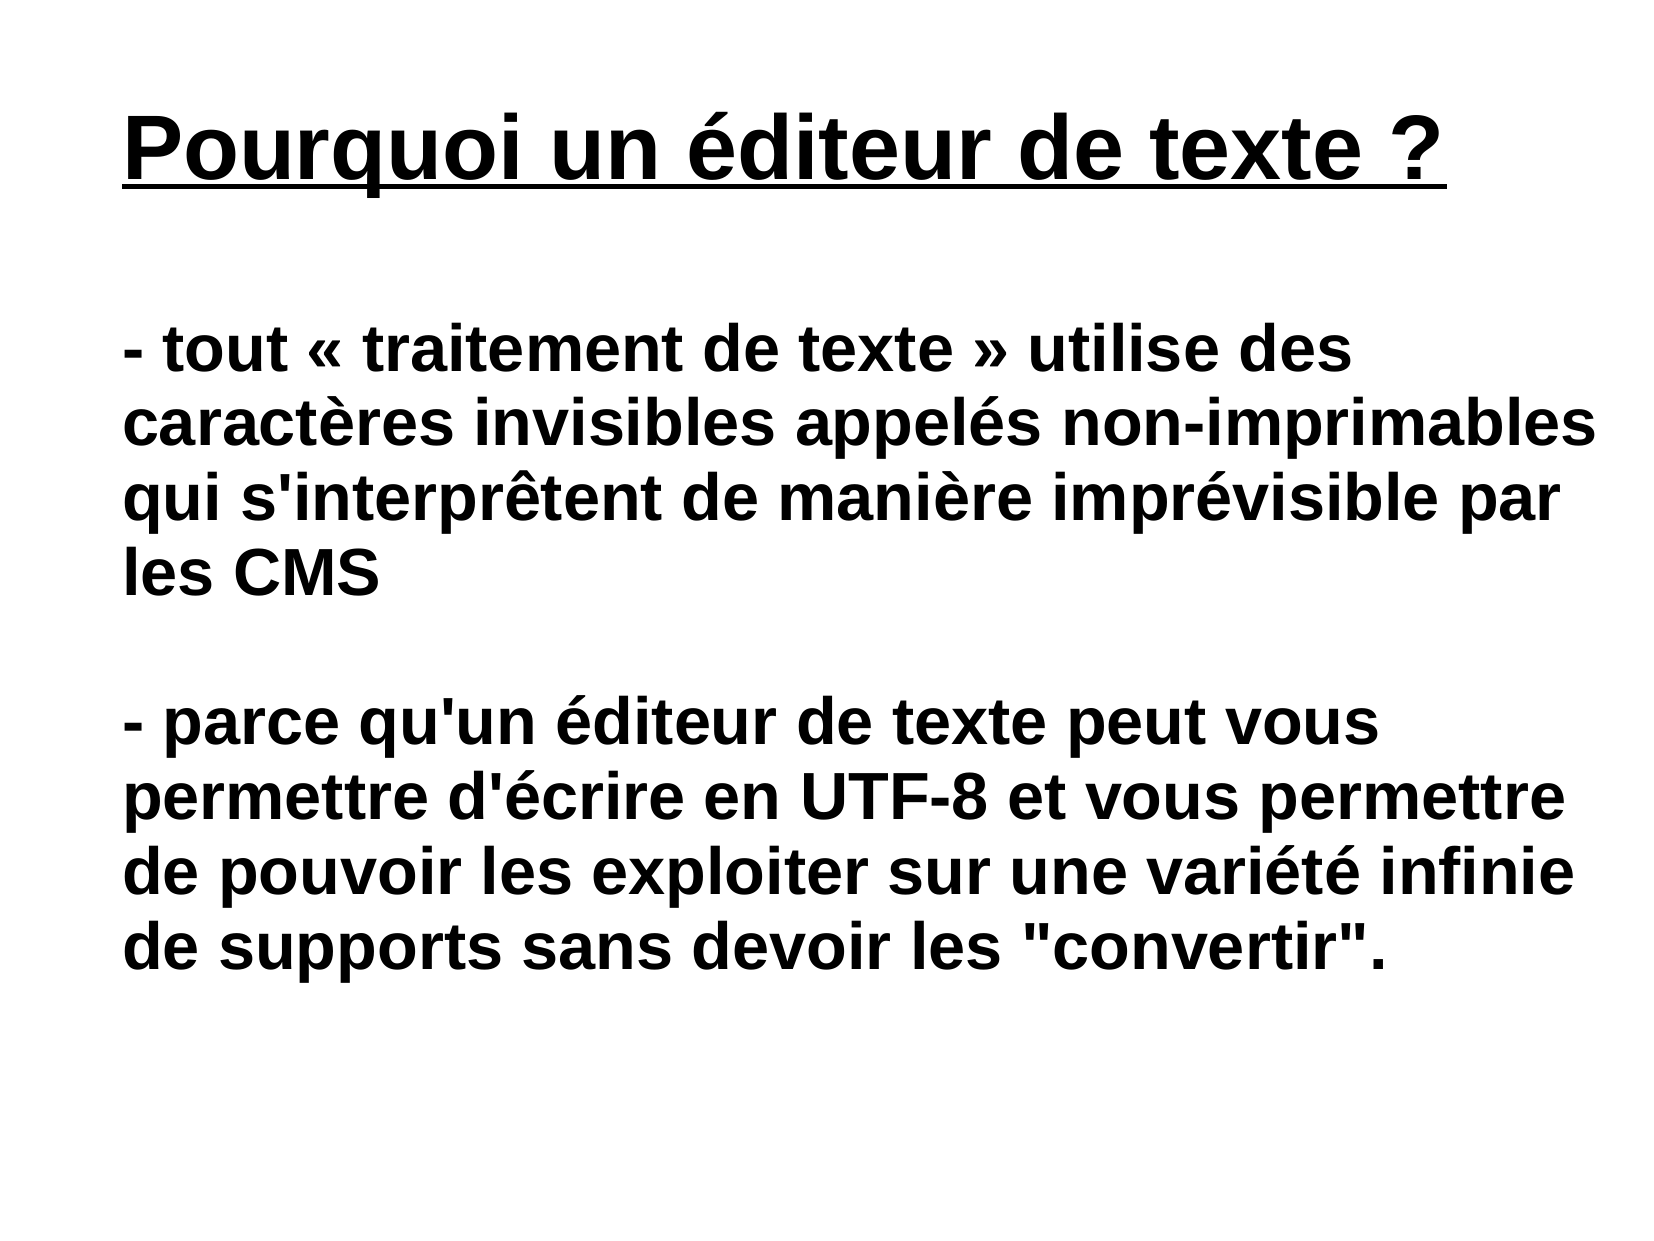

Pourquoi un éditeur de texte ?
- tout « traitement de texte » utilise des caractères invisibles appelés non-imprimables
qui s'interprêtent de manière imprévisible par les CMS
- parce qu'un éditeur de texte peut vous permettre d'écrire en UTF-8 et vous permettre de pouvoir les exploiter sur une variété infinie de supports sans devoir les "convertir".